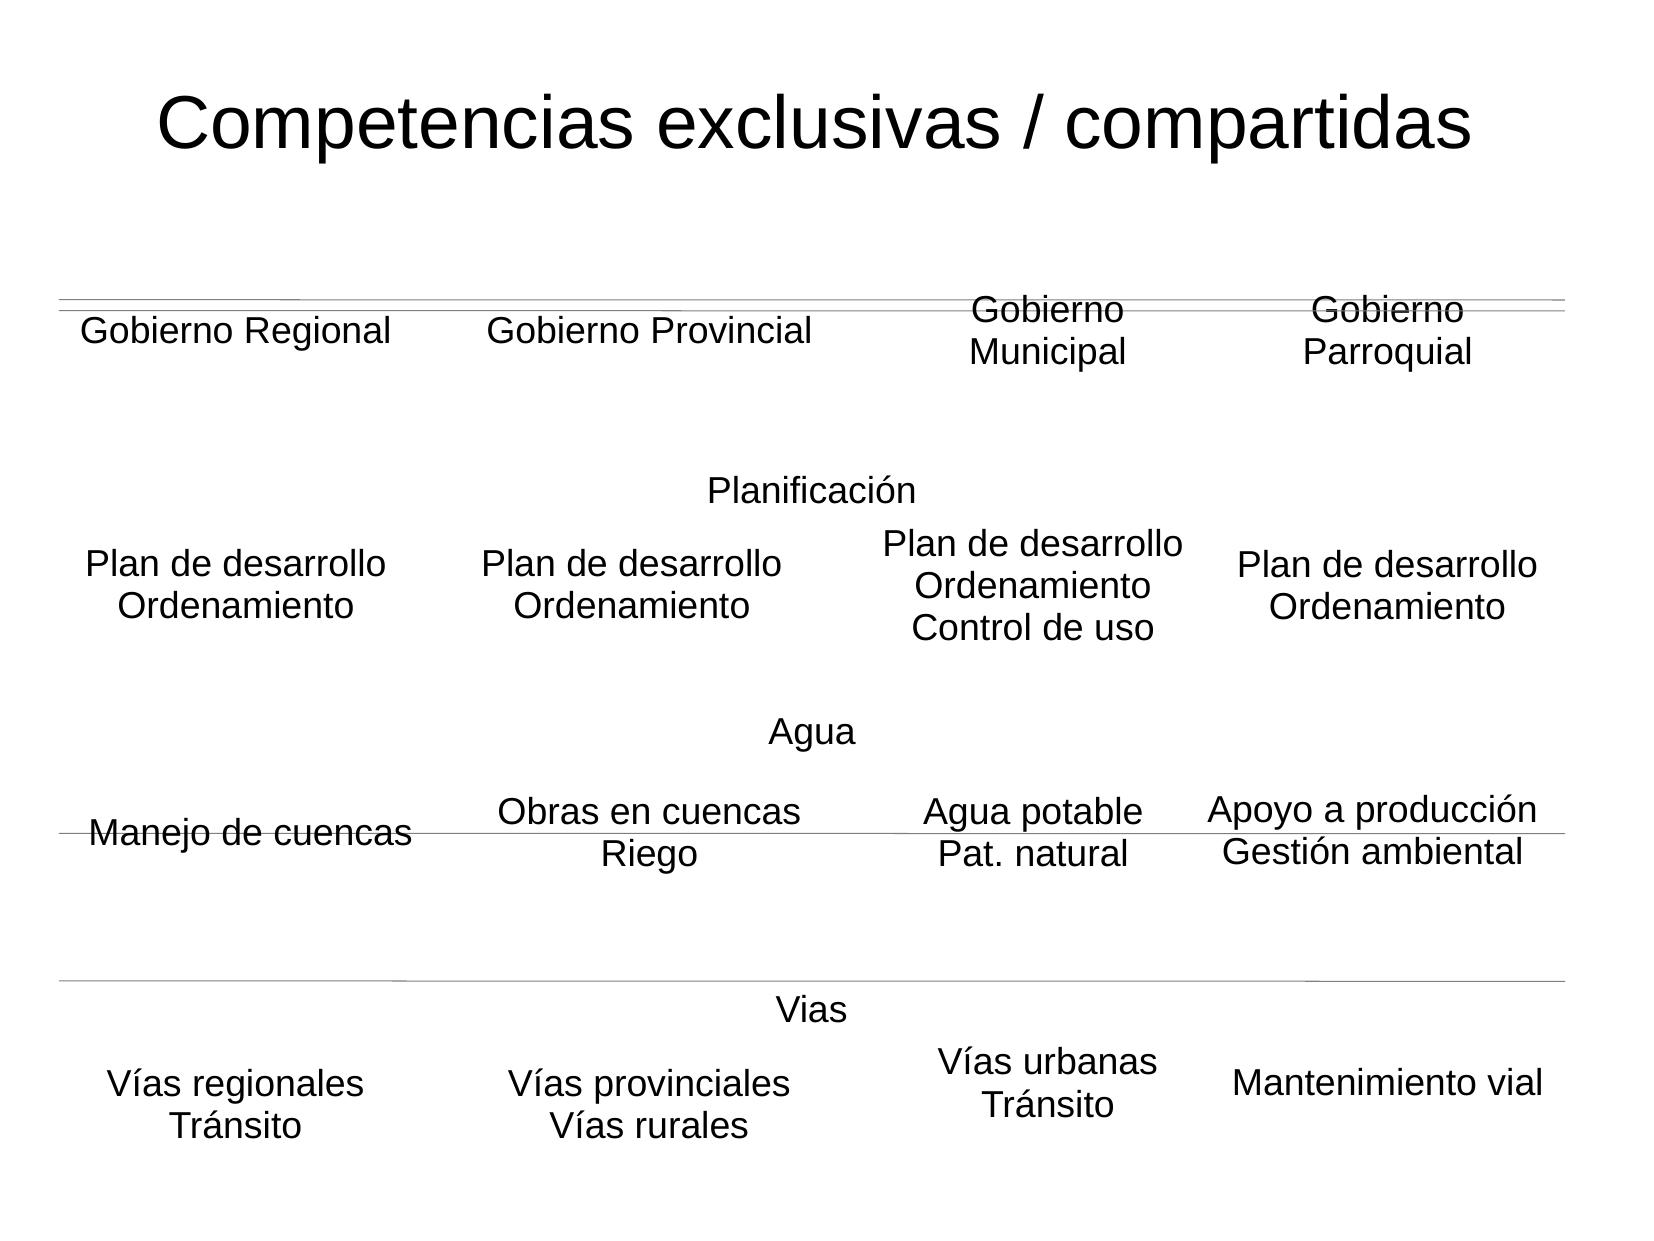

Competencias exclusivas / compartidas
Gobierno Parroquial
Gobierno Provincial
Gobierno Municipal
Gobierno Regional
Plan de desarrollo
Ordenamiento
Planificación
Plan de desarrollo
Ordenamiento
Plan de desarrollo
Ordenamiento
Plan de desarrollo
Ordenamiento
Control de uso
Agua
Obras en cuencas
Riego
Agua potable
Pat. natural
Manejo de cuencas
Apoyo a producción
Gestión ambiental
Mantenimiento vial
Vias
Vías provinciales
Vías rurales
Vías urbanas
Tránsito
Vías regionales
Tránsito